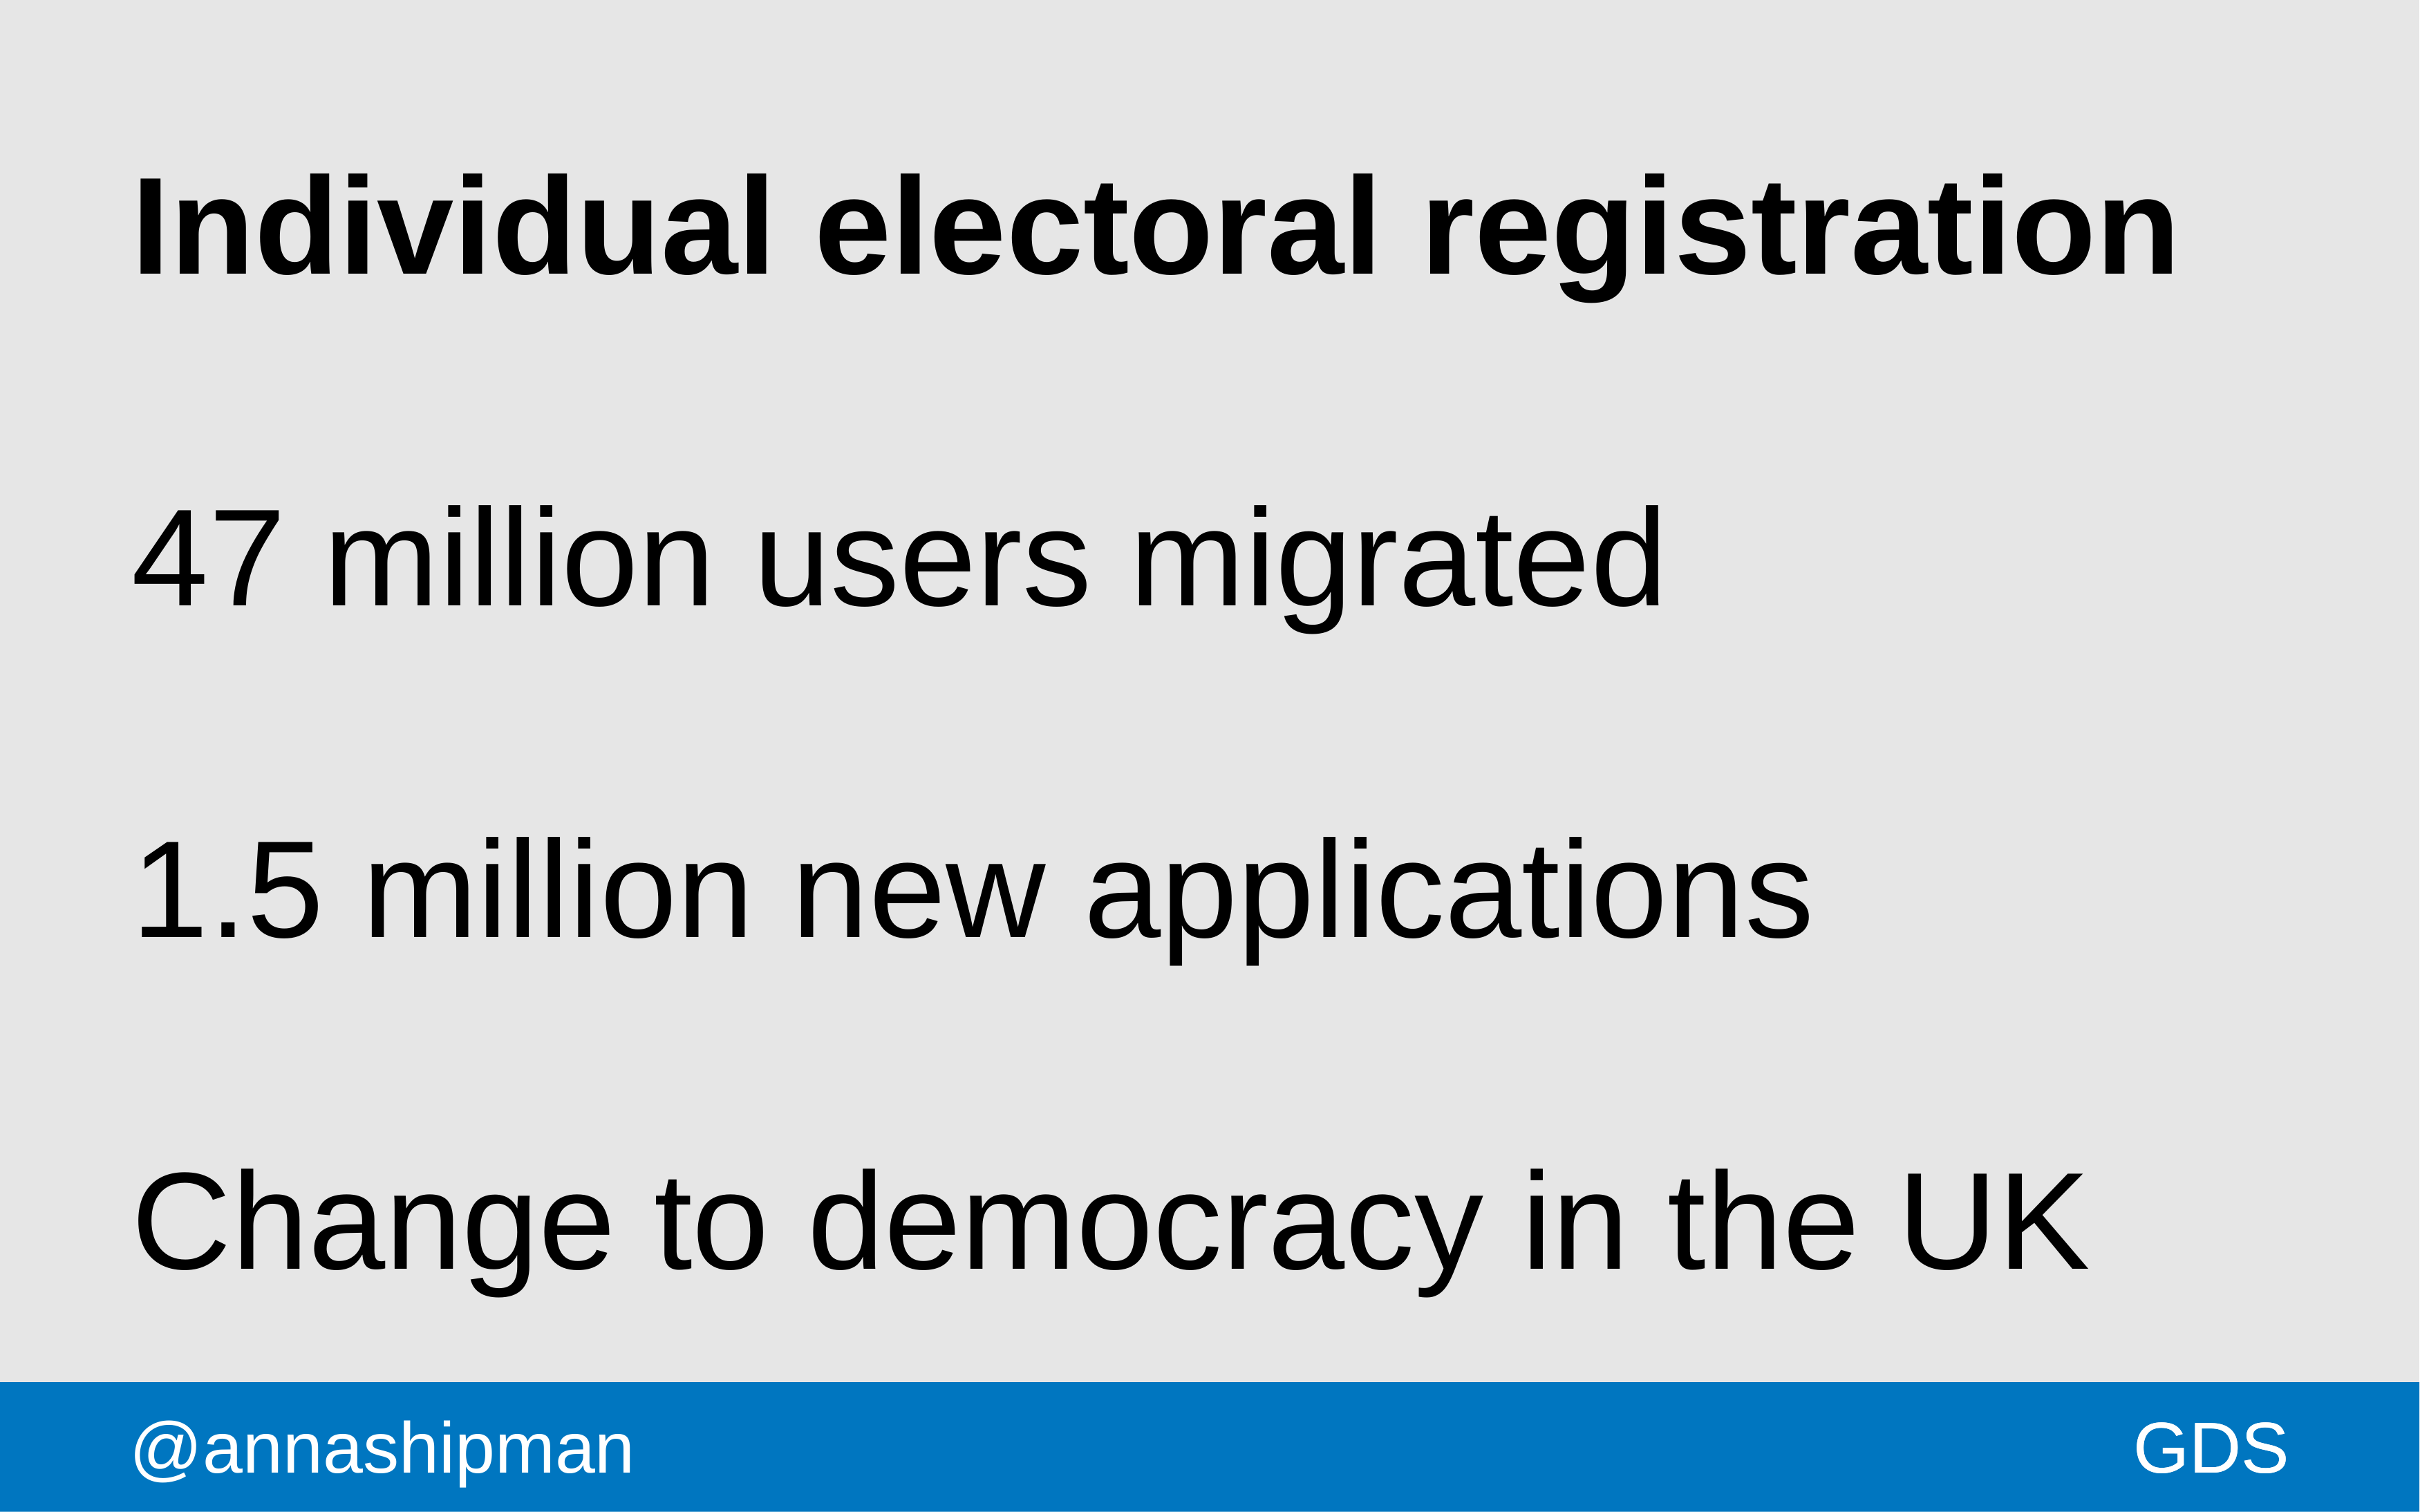

# Individual electoral registration 47 million users migrated 1.5 million new applications Change to democracy in the UK